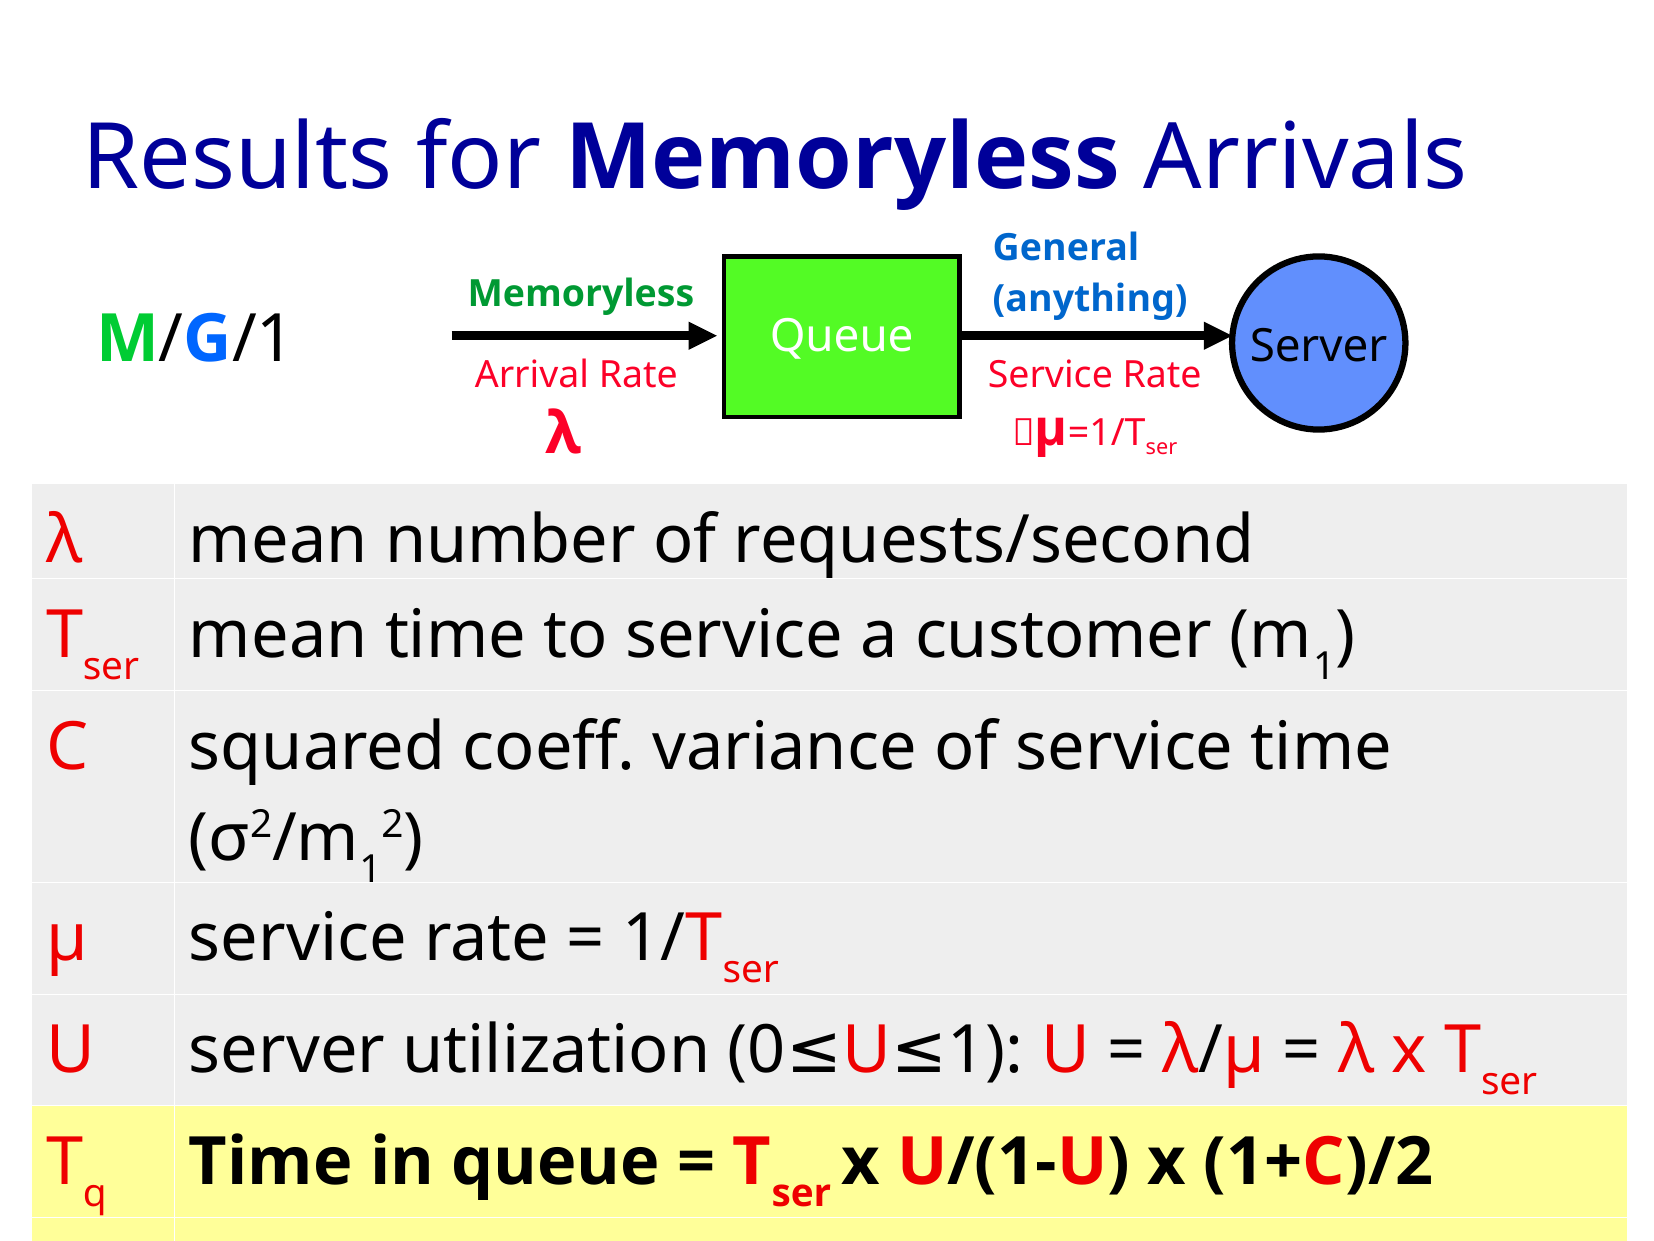

# Results for Memoryless Arrivals
General (anything)
Memoryless
Queue
Server
Arrival Rate
λ
Service Rate
μ=1/Tser
M/G/1
| λ | mean number of requests/second |
| --- | --- |
| Tser | mean time to service a customer (m1) |
| C | squared coeff. variance of service time (σ2/m12) |
| μ | service rate = 1/Tser |
| U | server utilization (0≤U≤1): U = λ/μ = λ x Tser |
| Tq | Time in queue = Tser x U/(1-U) x (1+C)/2 |
| Lq | Length of queue = λ x Tq (from Little's Law) |
17